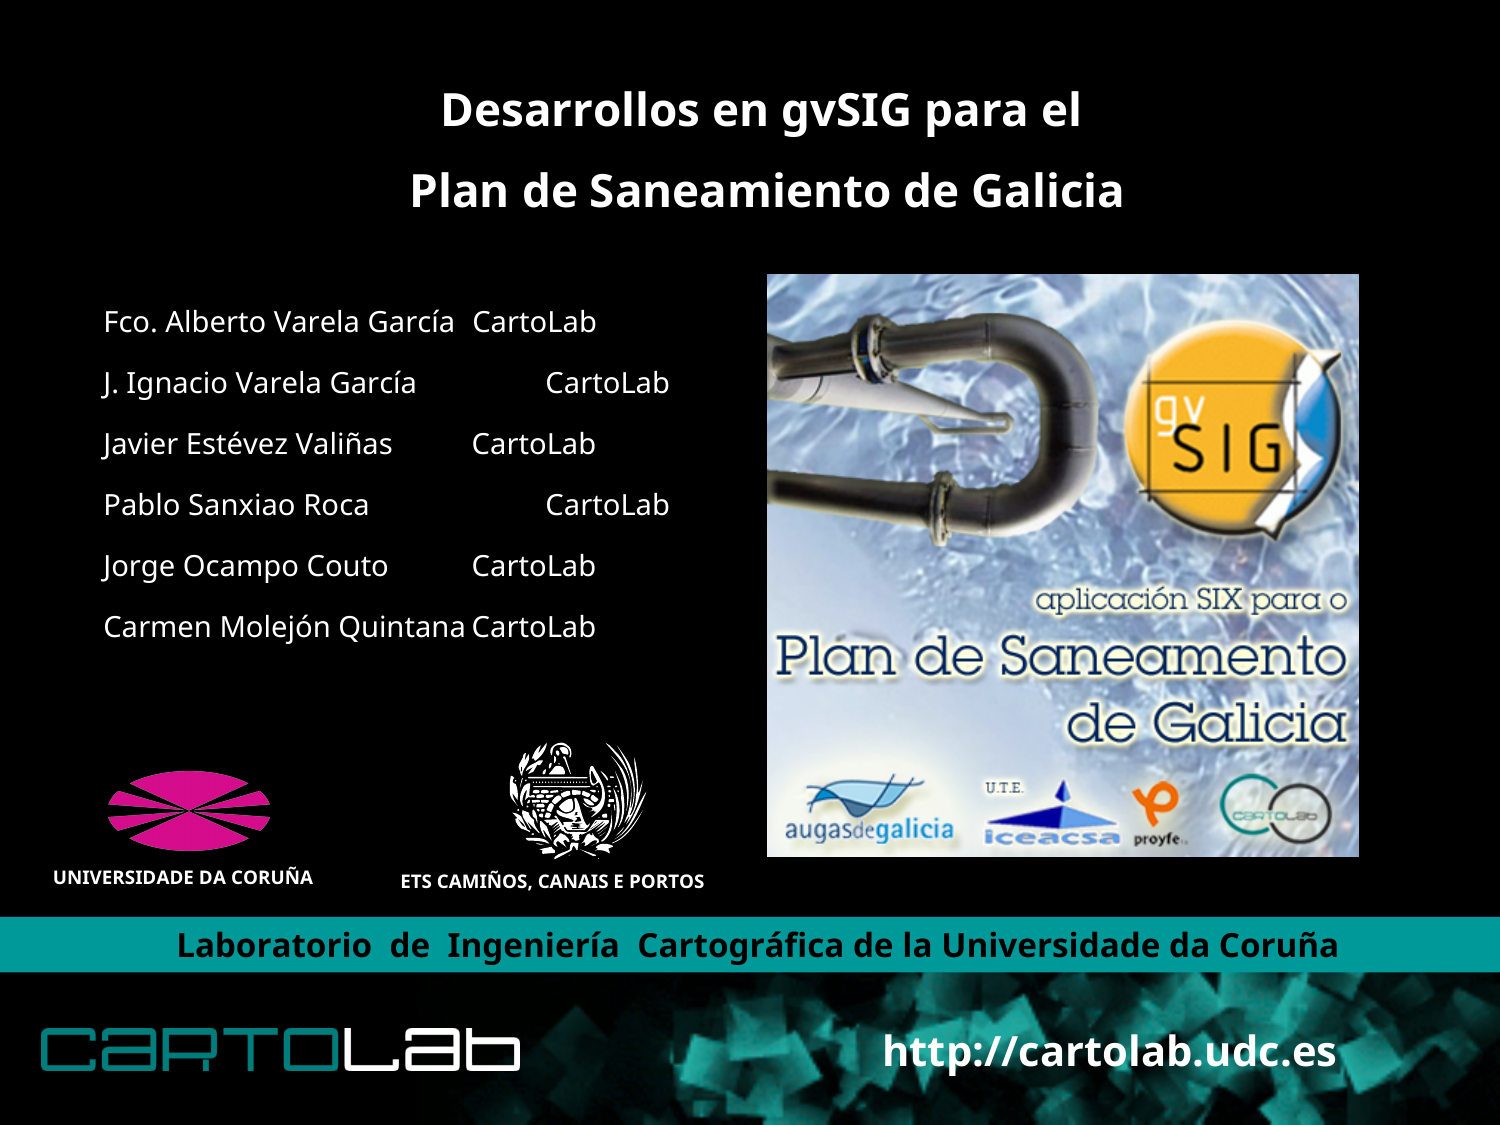

Desarrollos en gvSIG para el
Plan de Saneamiento de Galicia
Fco. Alberto Varela García 	CartoLab
J. Ignacio Varela García		CartoLab
Javier Estévez Valiñas		CartoLab
Pablo Sanxiao Roca			CartoLab
Jorge Ocampo Couto		CartoLab
Carmen Molejón Quintana	CartoLab
Desarrollos en gvSIG para la mejora de la gestión de información para ISF en Honduras
ETS CAMIÑOS, CANAIS E PORTOS
UNIVERSIDADE DA CORUÑA
 Laboratorio de Ingeniería Cartográfica de la Universidade da Coruña
http://cartolab.udc.es